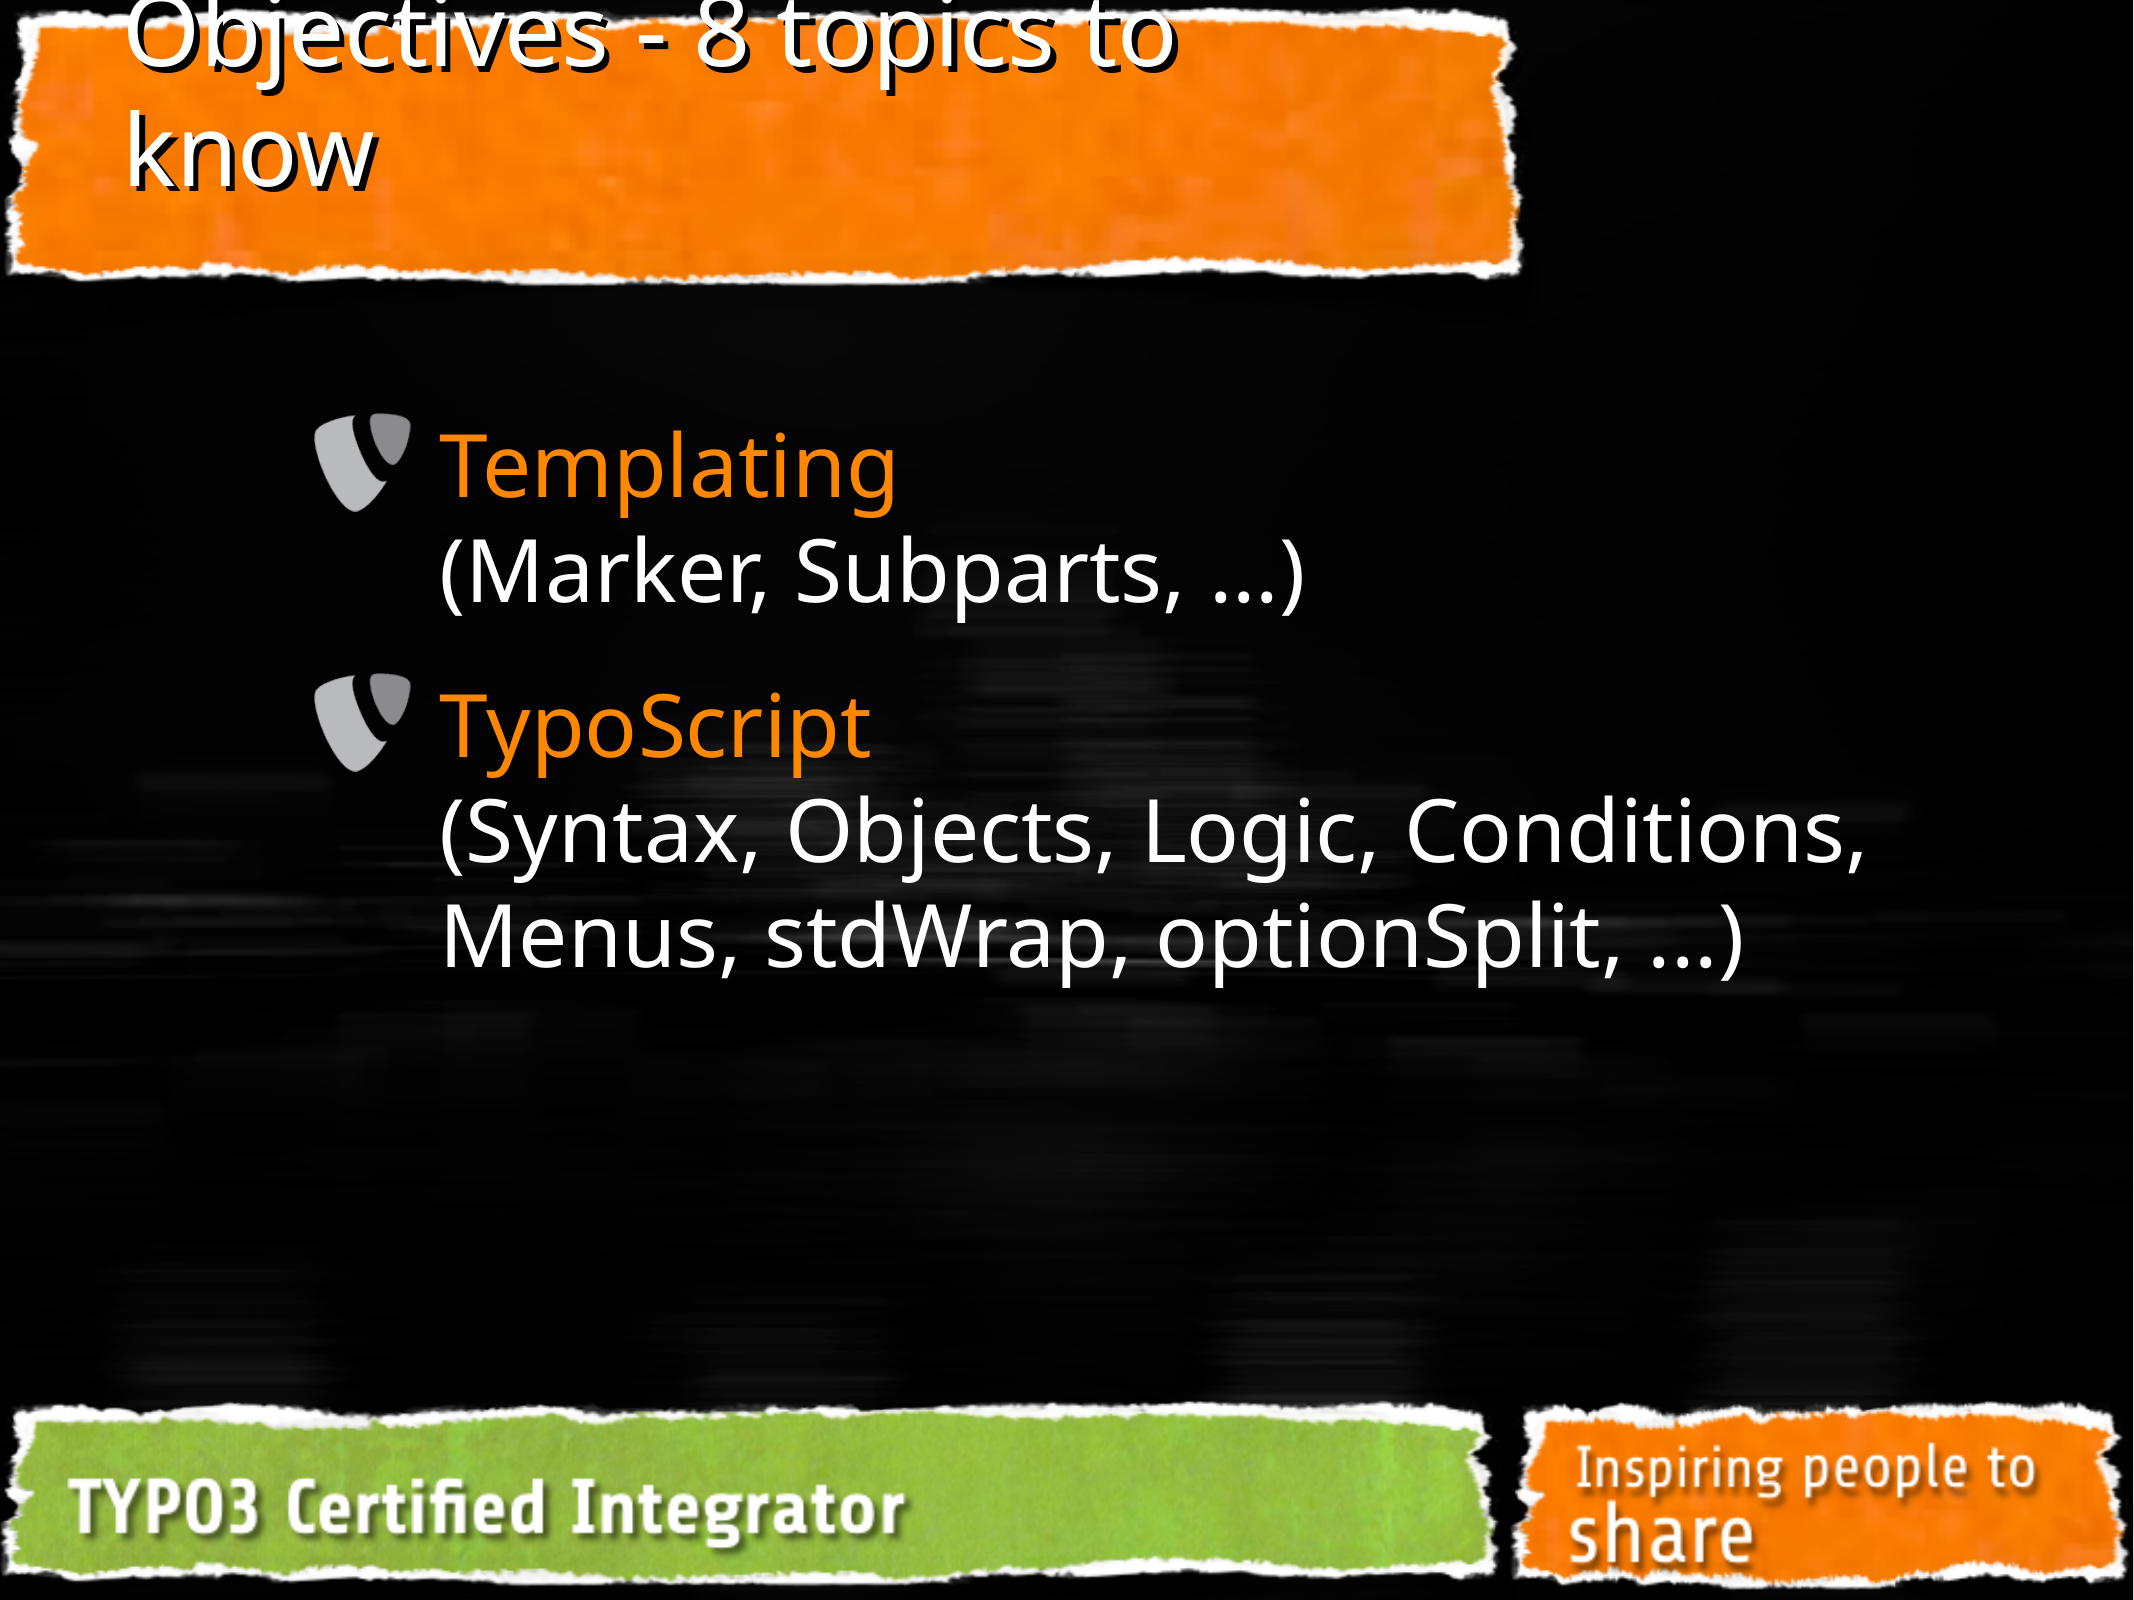

# Objectives - 8 topics to know
Templating
(Marker, Subparts, ...)
TypoScript
(Syntax, Objects, Logic, Conditions, Menus, stdWrap, optionSplit, ...)